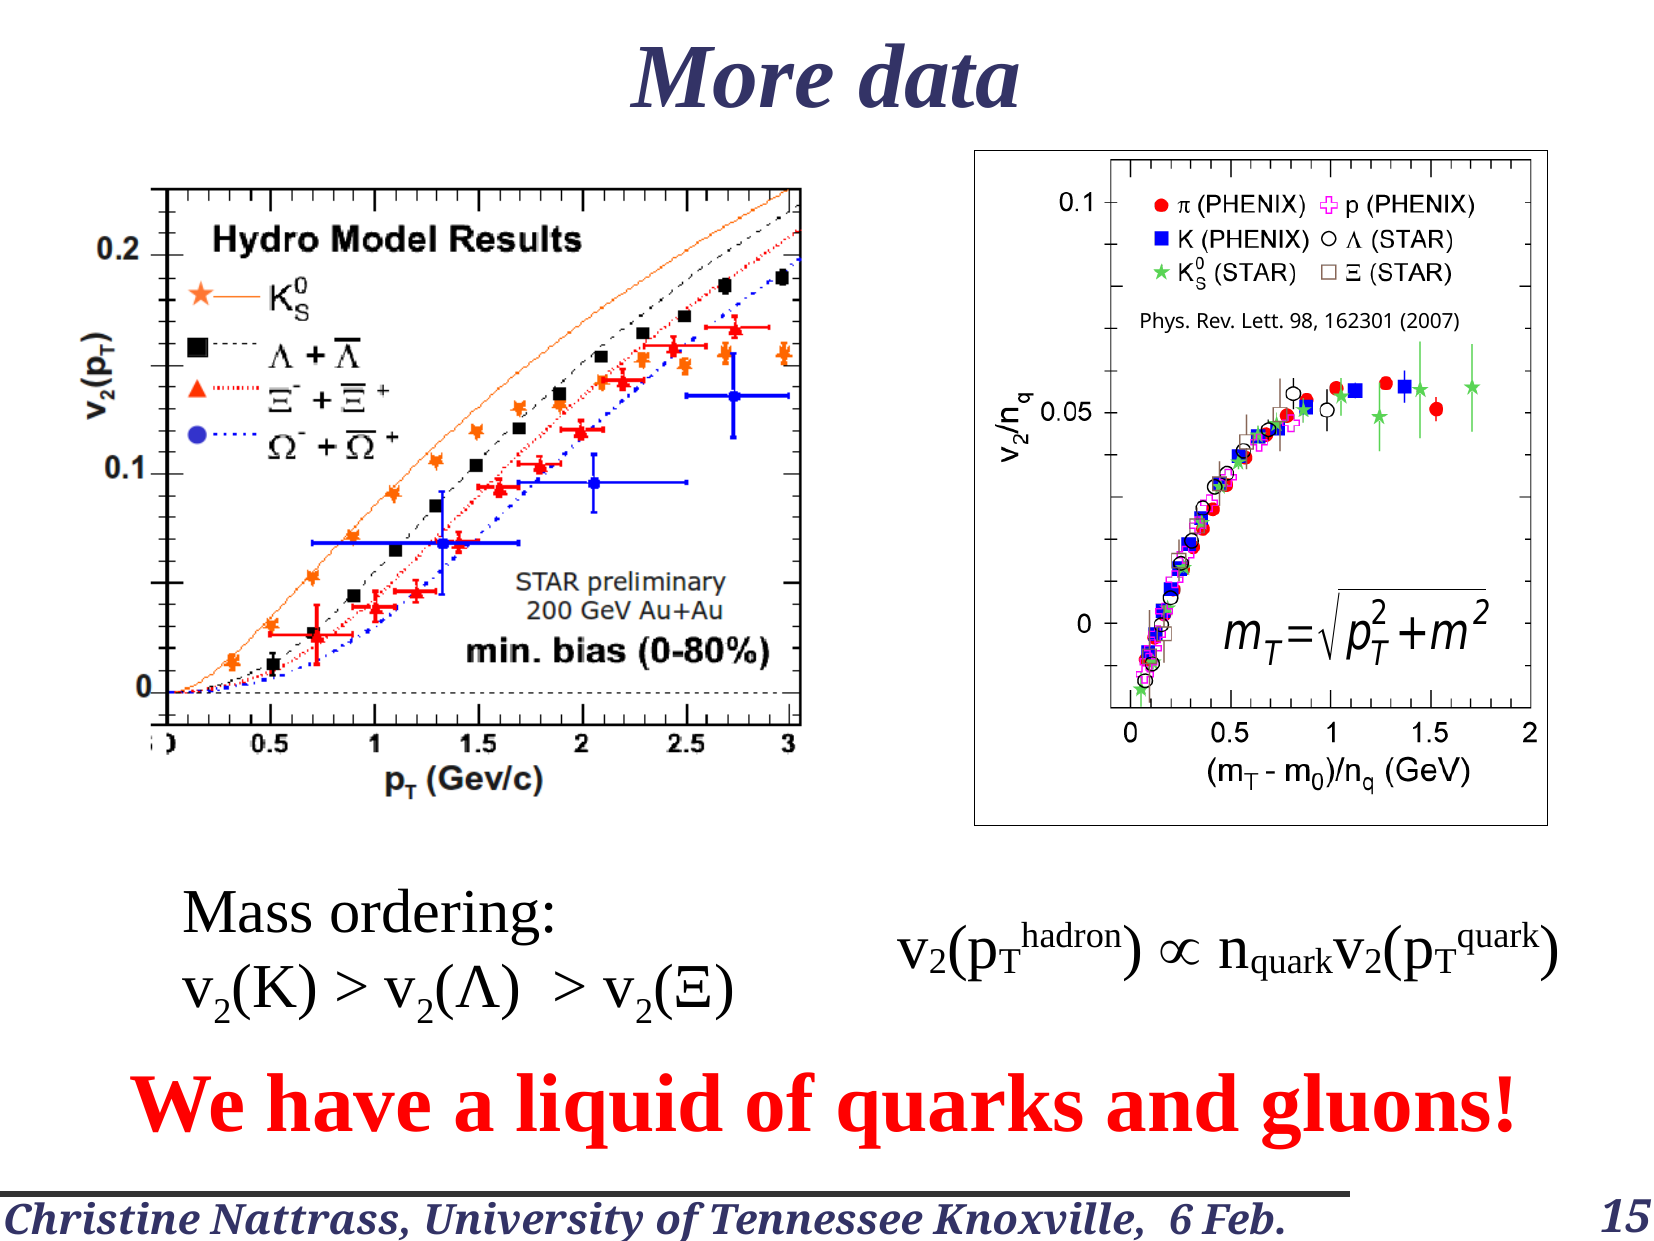

# More data
 Phys. Rev. Lett. 98, 162301 (2007)
Mass ordering:
v2(K) > v2(Λ) > v2(Ξ)
v2(pThadron) µ nquarkv2(pTquark)
We have a liquid of quarks and gluons!